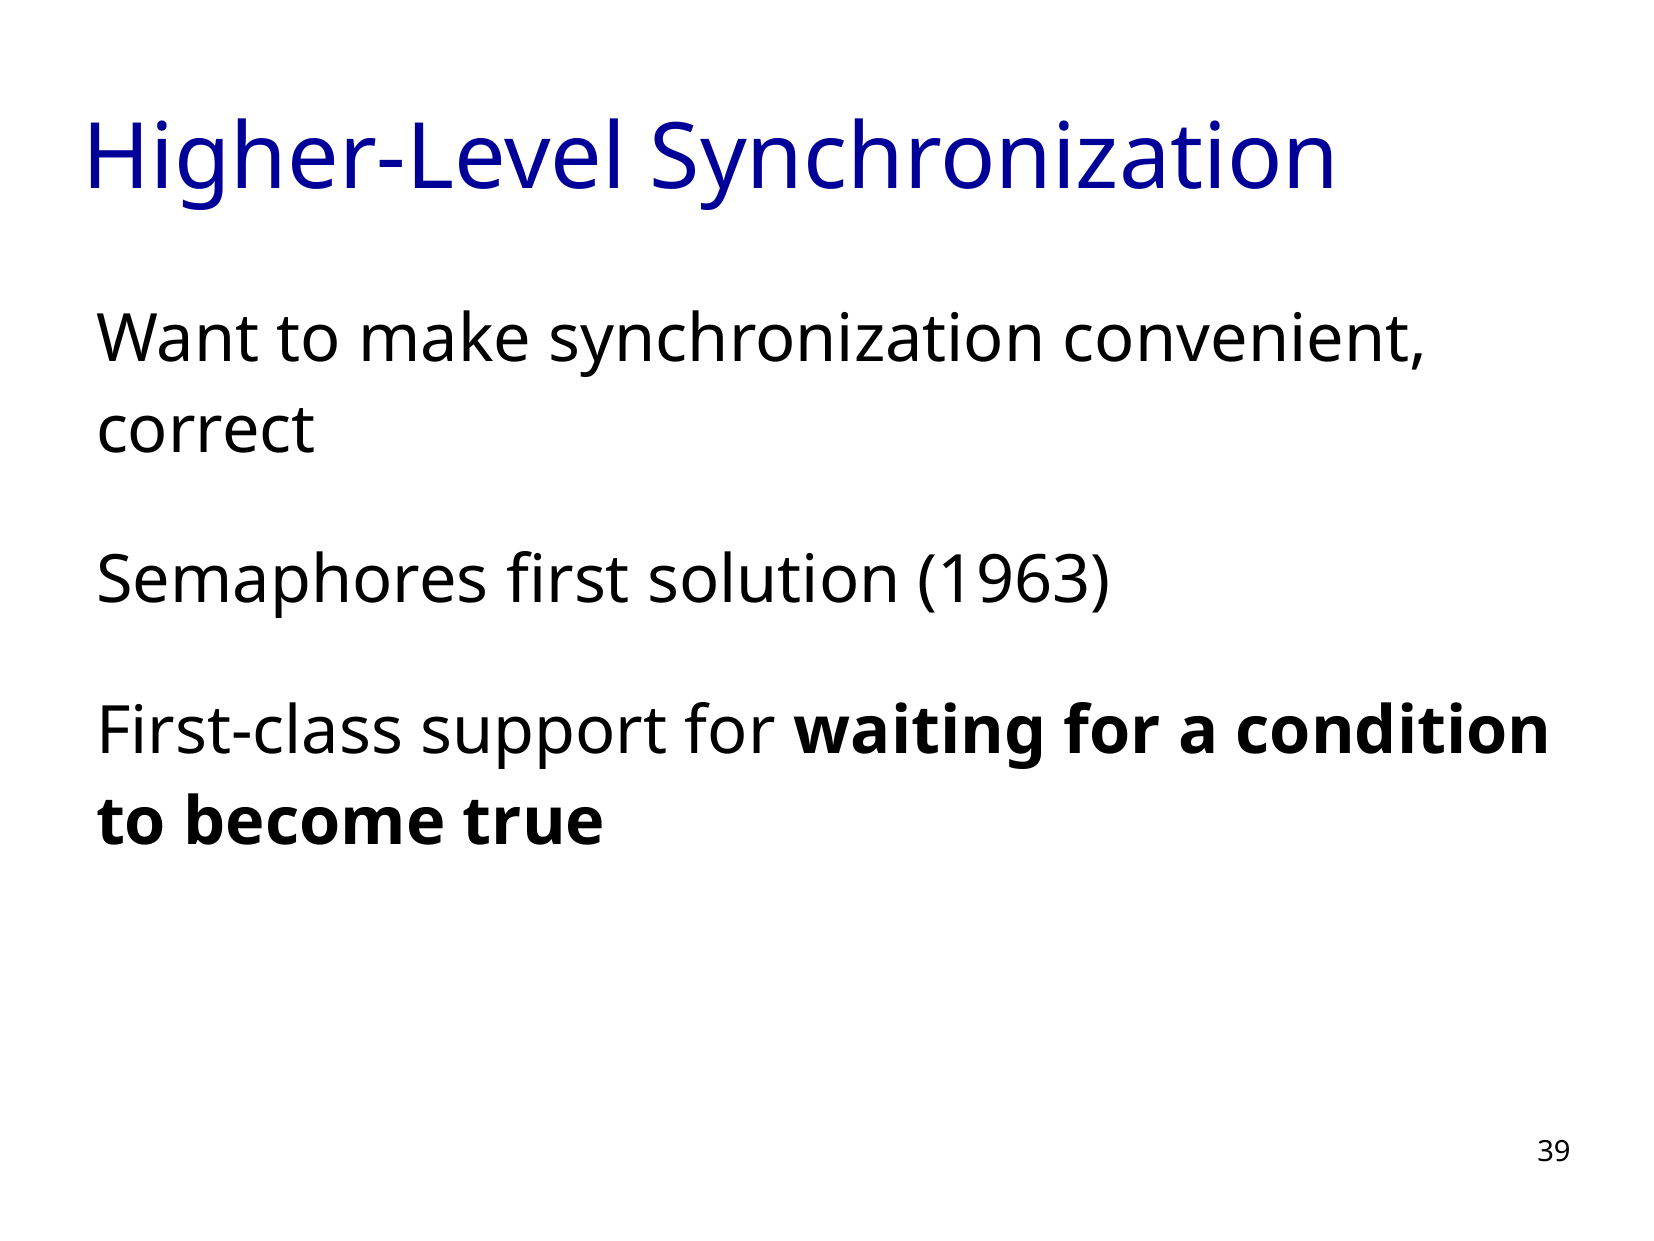

# Higher-Level Synchronization
Want to make synchronization convenient, correct
Semaphores first solution (1963)
First-class support for waiting for a condition to become true
39